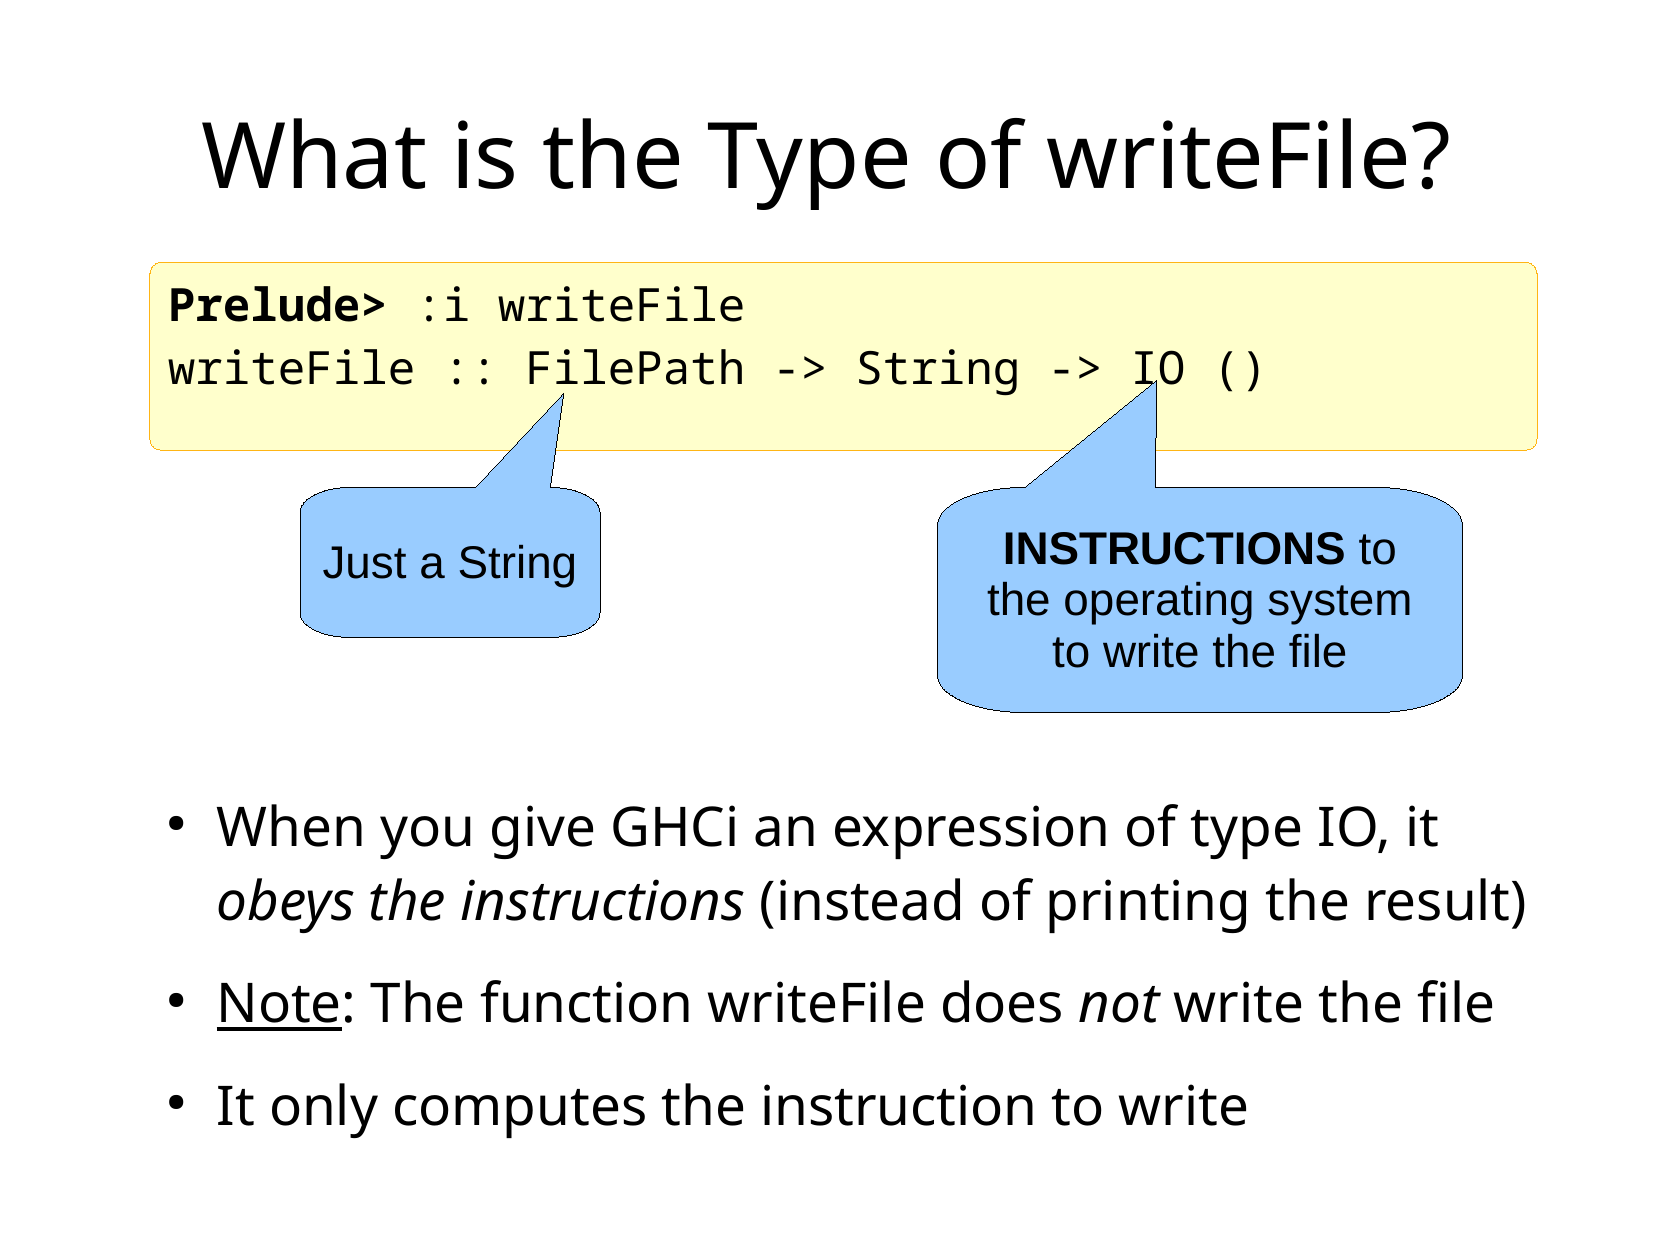

# What is the Type of writeFile?
Prelude> :i writeFile
writeFile :: FilePath -> String -> IO ()
INSTRUCTIONS to the operating system to write the file
Just a String
When you give GHCi an expression of type IO, it obeys the instructions (instead of printing the result)
Note: The function writeFile does not write the file
It only computes the instruction to write